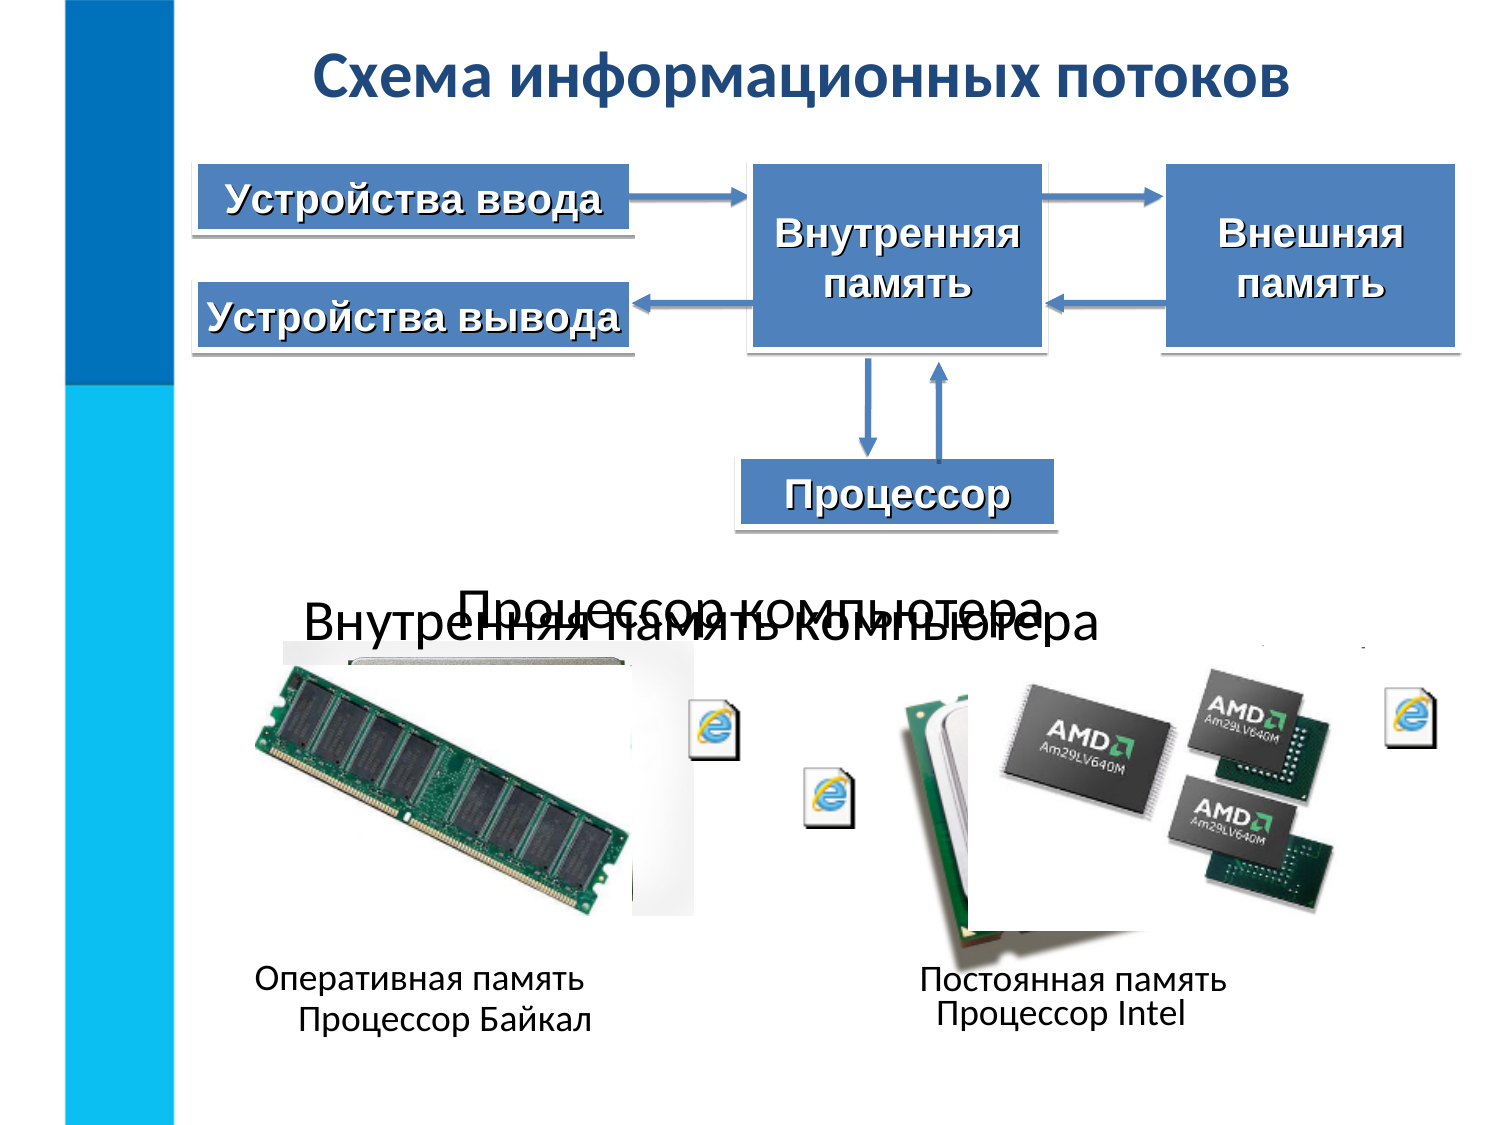

Схема информационных потоков
Устройства ввода
Внутренняя
память
Внешняя
память
Устройства вывода
Процессор
Процессор компьютера
Внутренняя память компьютера
Оперативная память
Постоянная память
Процессор Intel
Процессор Байкал